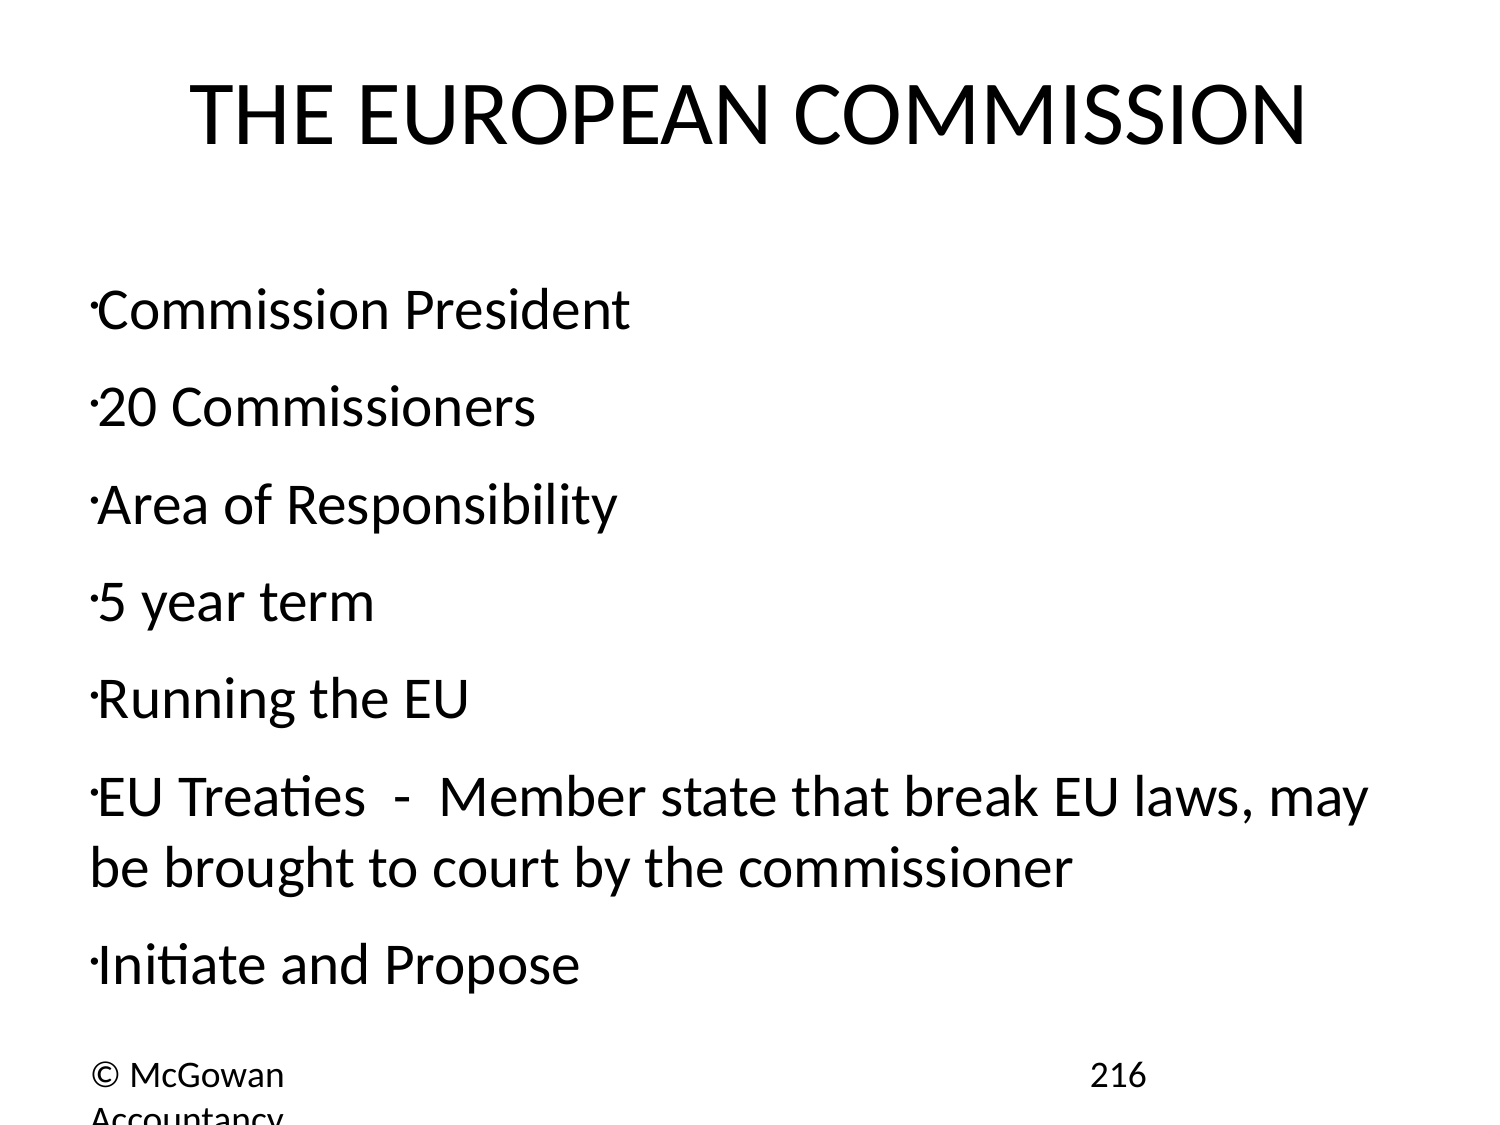

# THE EUROPEAN COMMISSION
Commission President
20 Commissioners
Area of Responsibility
5 year term
Running the EU
EU Treaties - Member state that break EU laws, may be brought to court by the commissioner
Initiate and Propose
© McGowan Accountancy Services
216